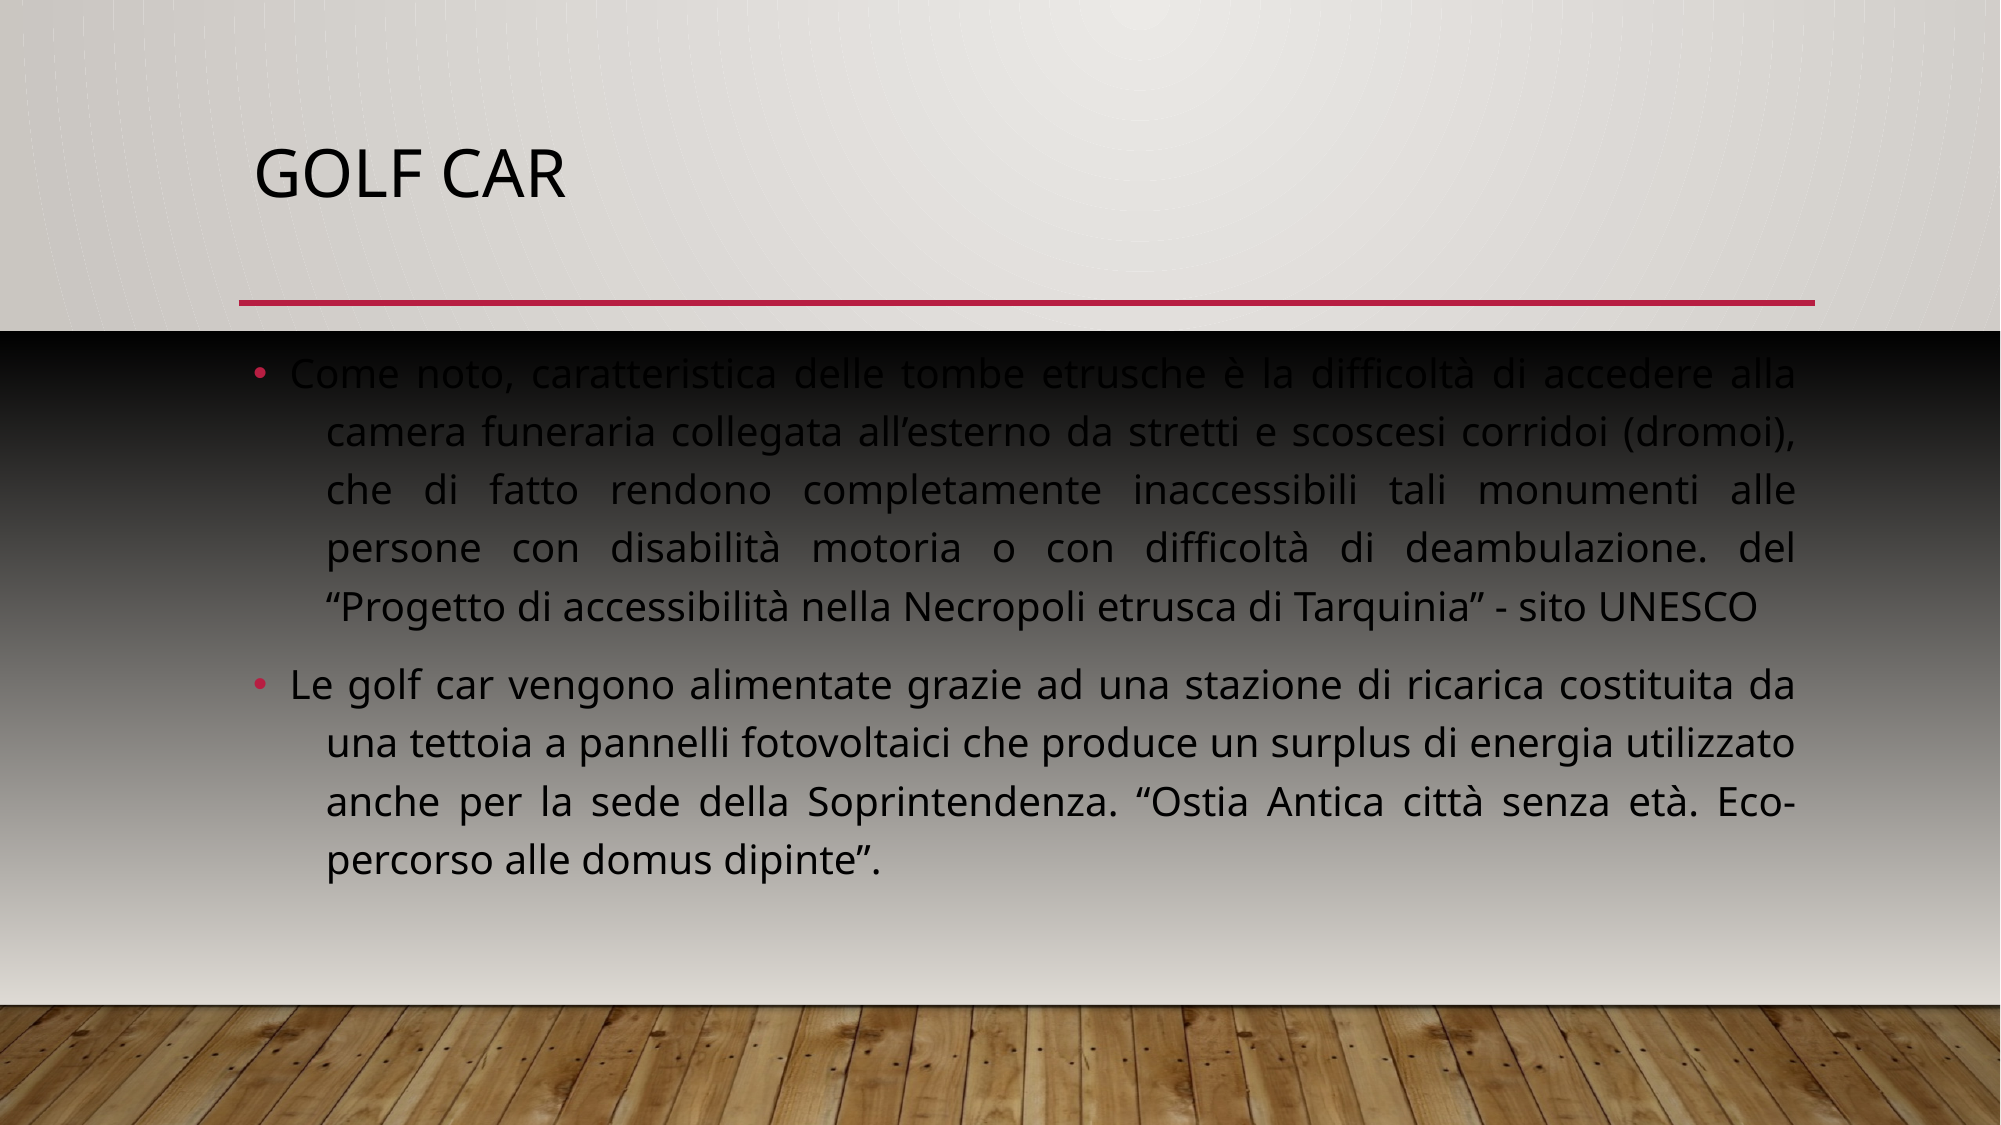

# Golf car
Come noto, caratteristica delle tombe etrusche è la difficoltà di accedere alla camera funeraria collegata all’esterno da stretti e scoscesi corridoi (dromoi), che di fatto rendono completamente inaccessibili tali monumenti alle persone con disabilità motoria o con difficoltà di deambulazione. del “Progetto di accessibilità nella Necropoli etrusca di Tarquinia” - sito UNESCO
Le golf car vengono alimentate grazie ad una stazione di ricarica costituita da una tettoia a pannelli fotovoltaici che produce un surplus di energia utilizzato anche per la sede della Soprintendenza. “Ostia Antica città senza età. Eco-percorso alle domus dipinte”.